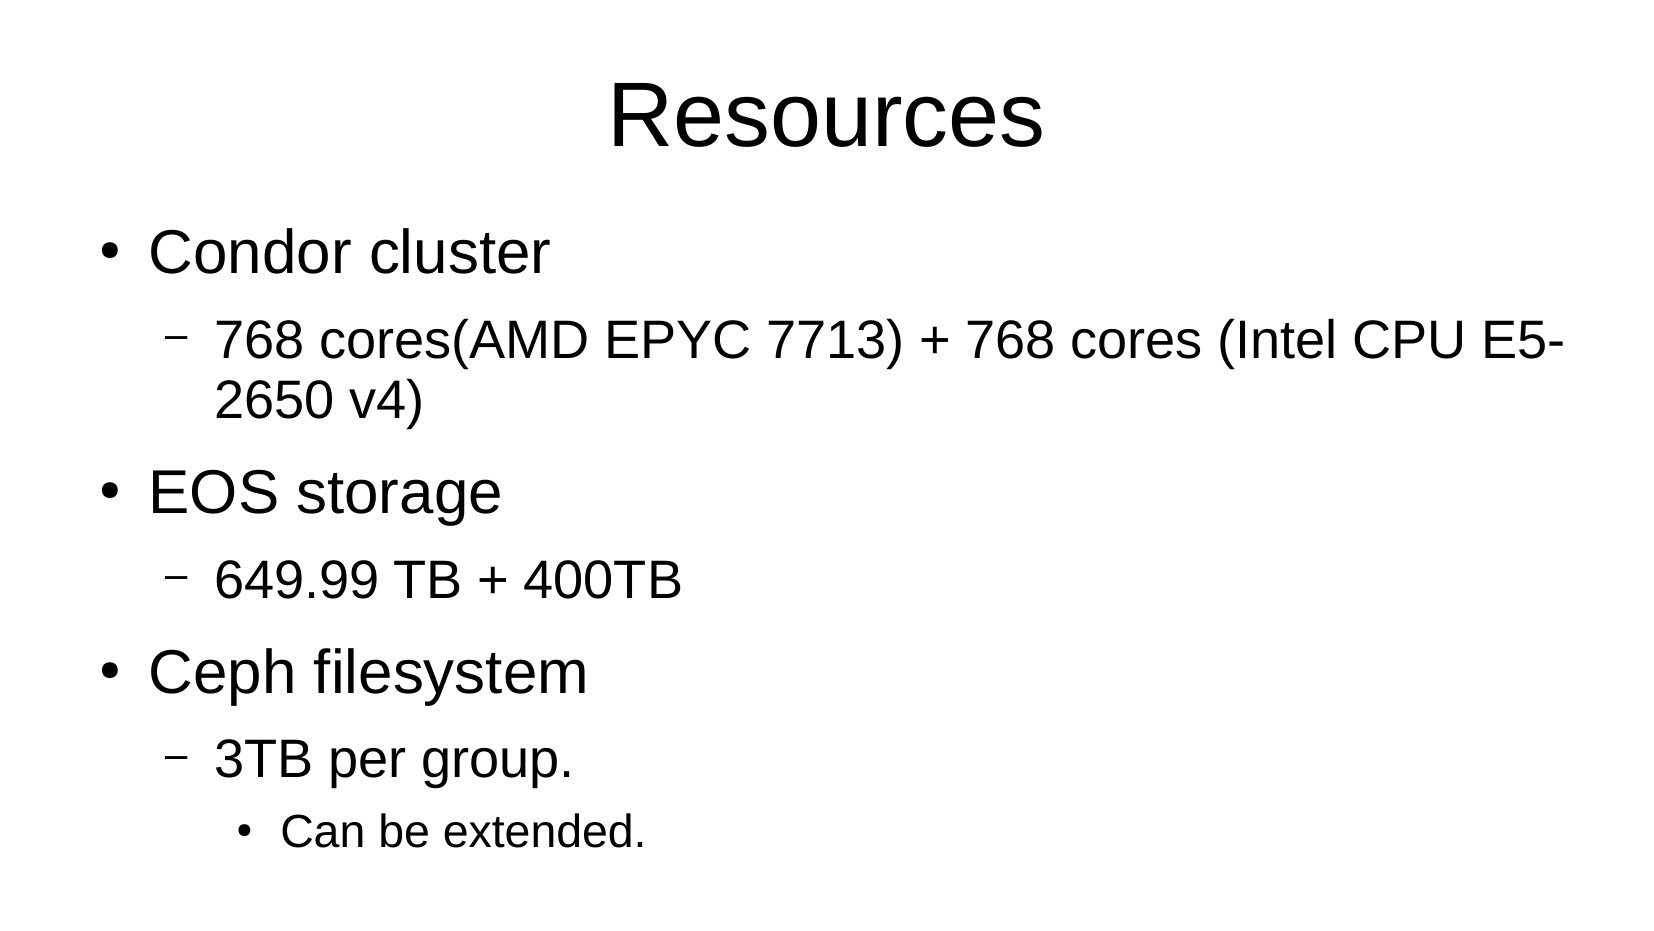

# Resources
Condor cluster
768 cores(AMD EPYC 7713) + 768 cores (Intel CPU E5-2650 v4)
EOS storage
649.99 TB + 400TB
Ceph filesystem
3TB per group.
Can be extended.